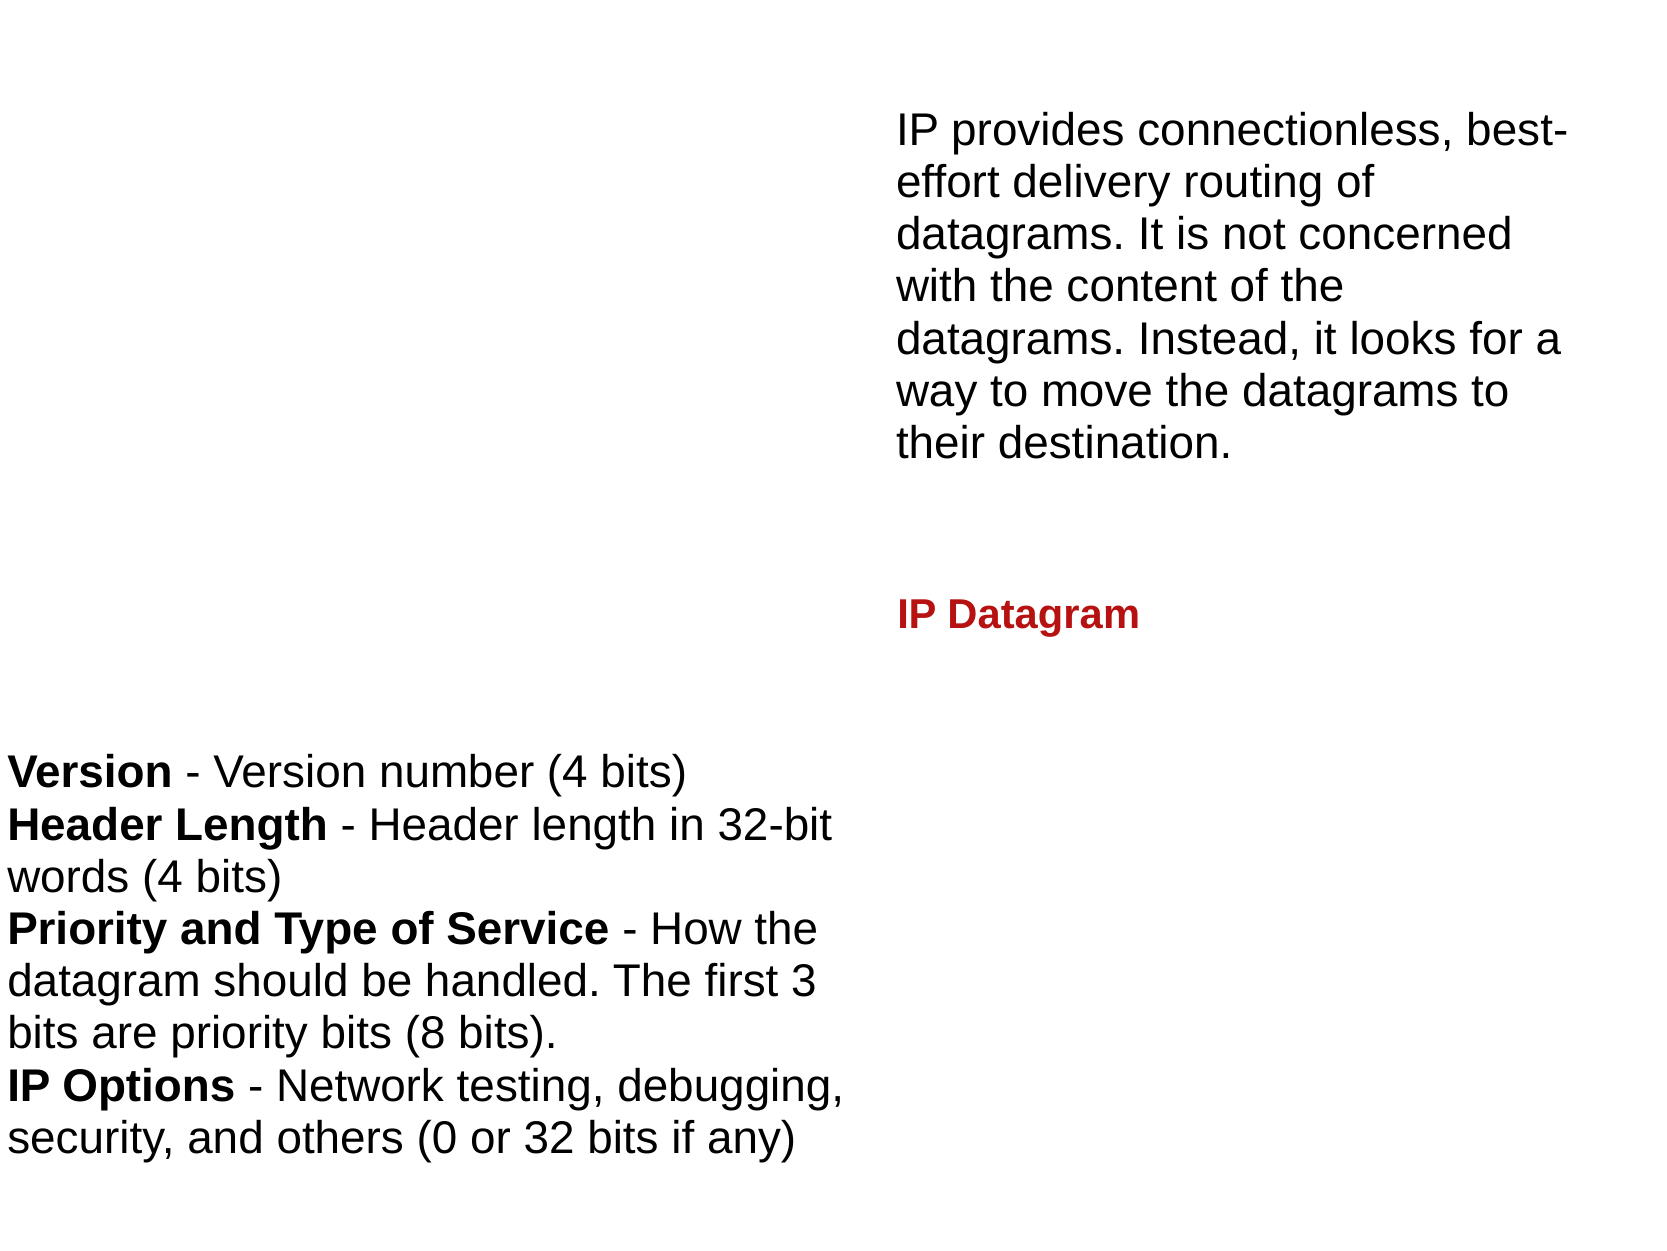

IP provides connectionless, best-effort delivery routing of datagrams. It is not concerned with the content of the datagrams. Instead, it looks for a way to move the datagrams to their destination.
IP Datagram
Version - Version number (4 bits)
Header Length - Header length in 32-bit words (4 bits)
Priority and Type of Service - How the datagram should be handled. The first 3 bits are priority bits (8 bits).
IP Options - Network testing, debugging, security, and others (0 or 32 bits if any)